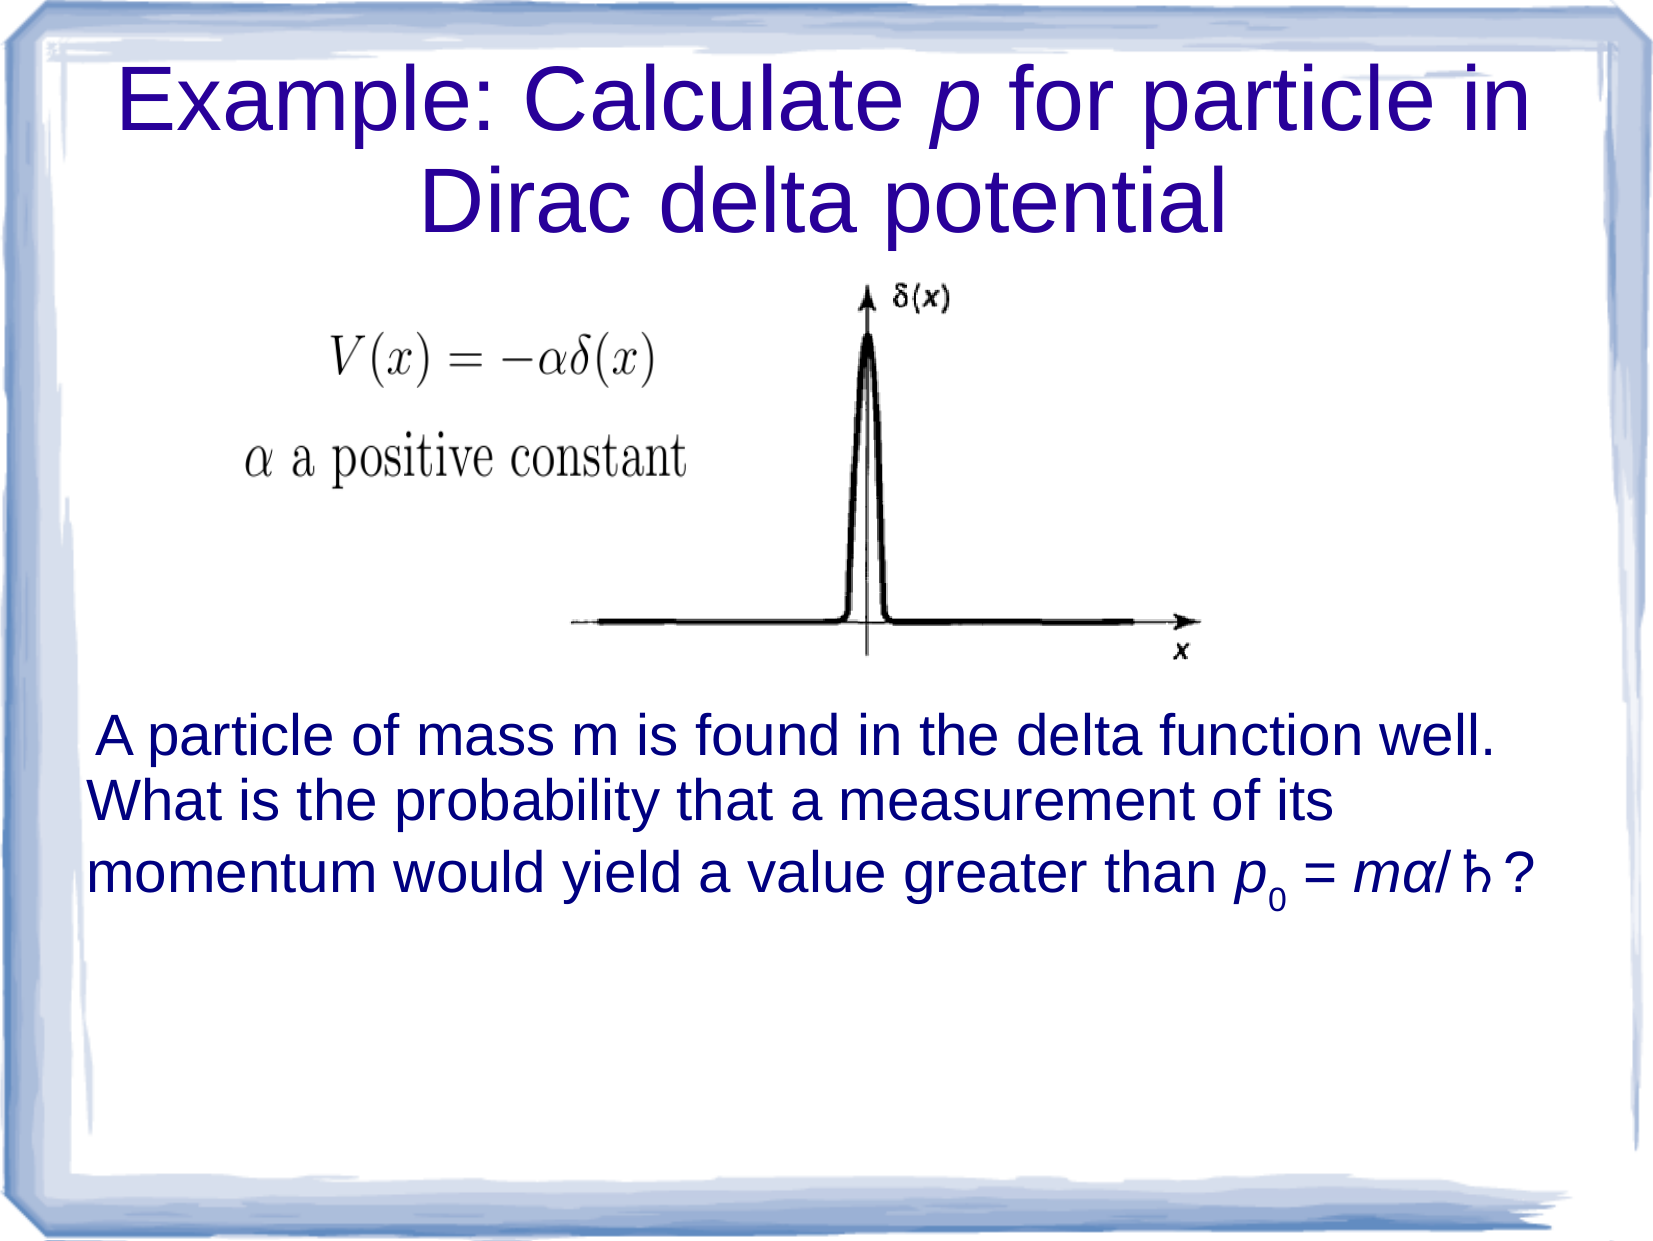

# Example: Calculate p for particle in Dirac delta potential
 A particle of mass m is found in the delta function well. What is the probability that a measurement of its momentum would yield a value greater than p0 = mα/♄?